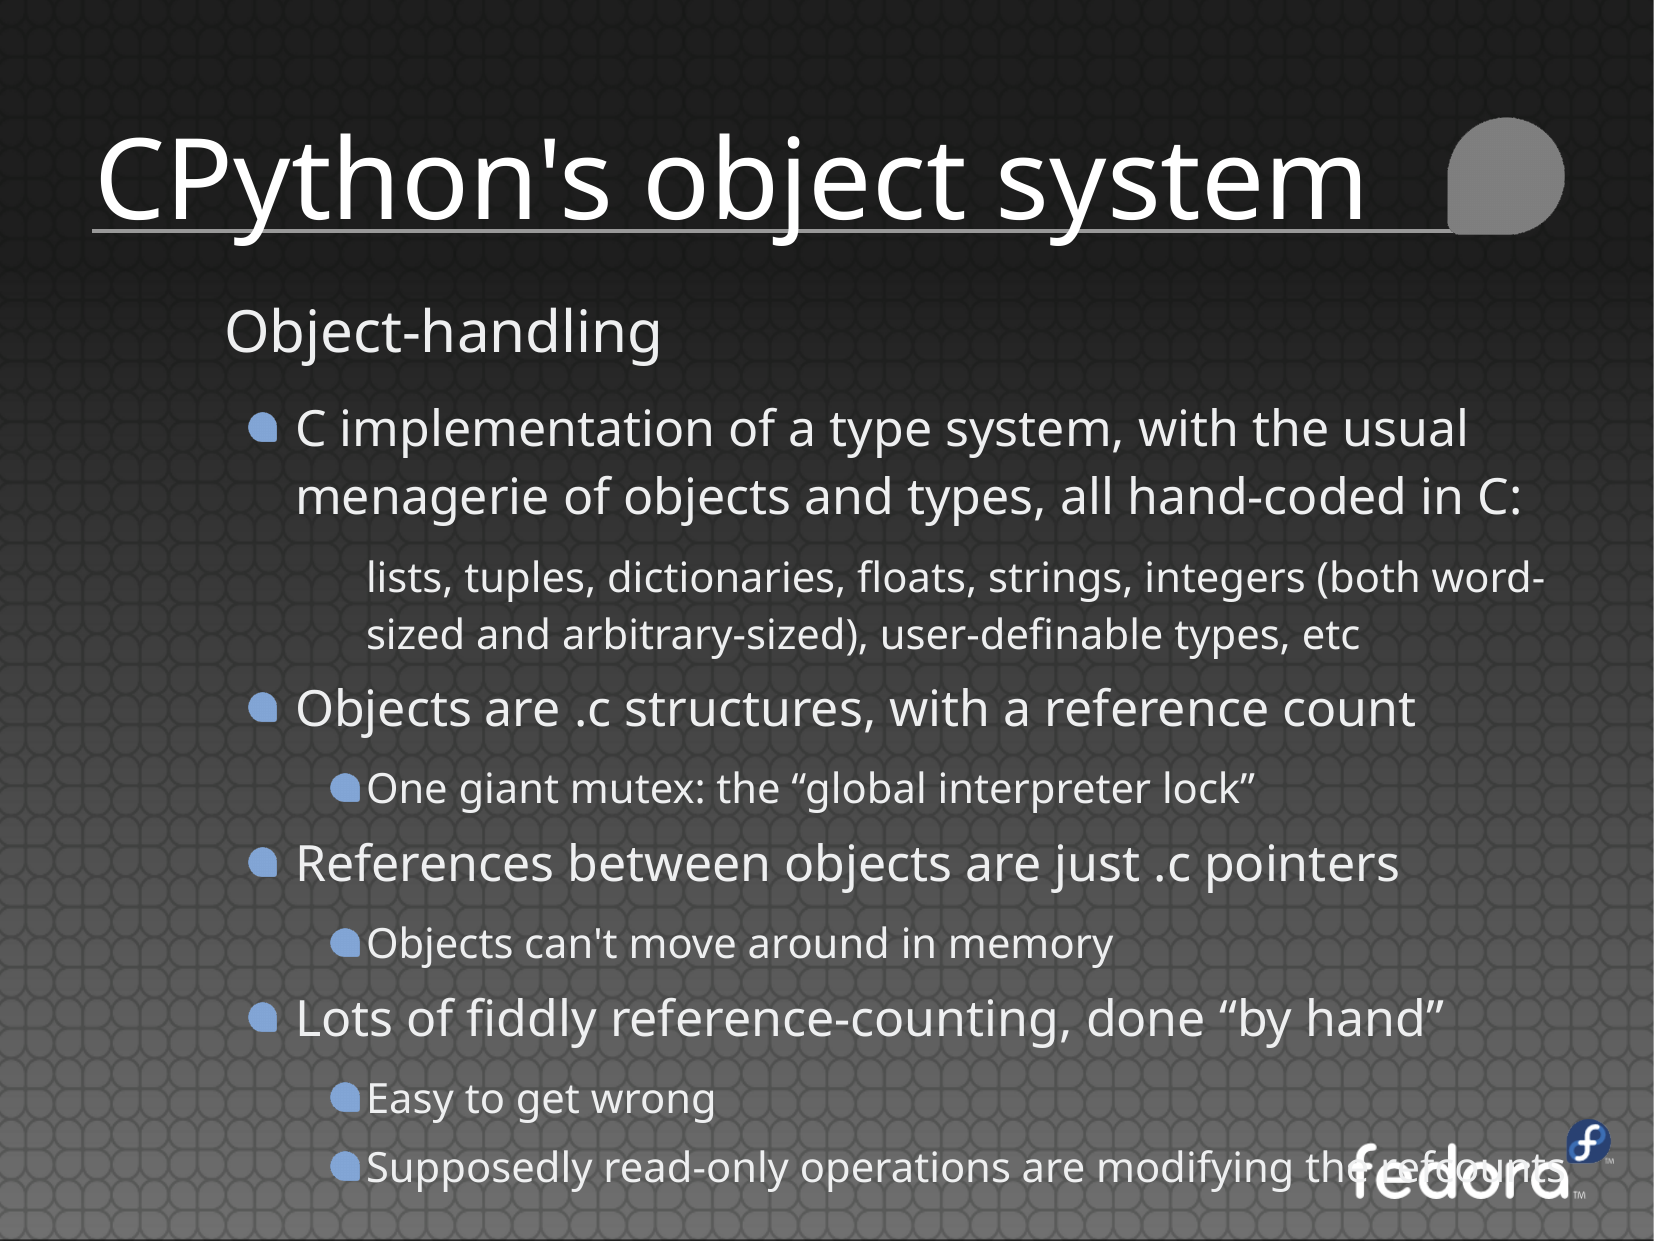

CPython's object system
# Object-handling
C implementation of a type system, with the usual menagerie of objects and types, all hand-coded in C:
lists, tuples, dictionaries, floats, strings, integers (both word-sized and arbitrary-sized), user-definable types, etc
Objects are .c structures, with a reference count
One giant mutex: the “global interpreter lock”
References between objects are just .c pointers
Objects can't move around in memory
Lots of fiddly reference-counting, done “by hand”
Easy to get wrong
Supposedly read-only operations are modifying the refcounts